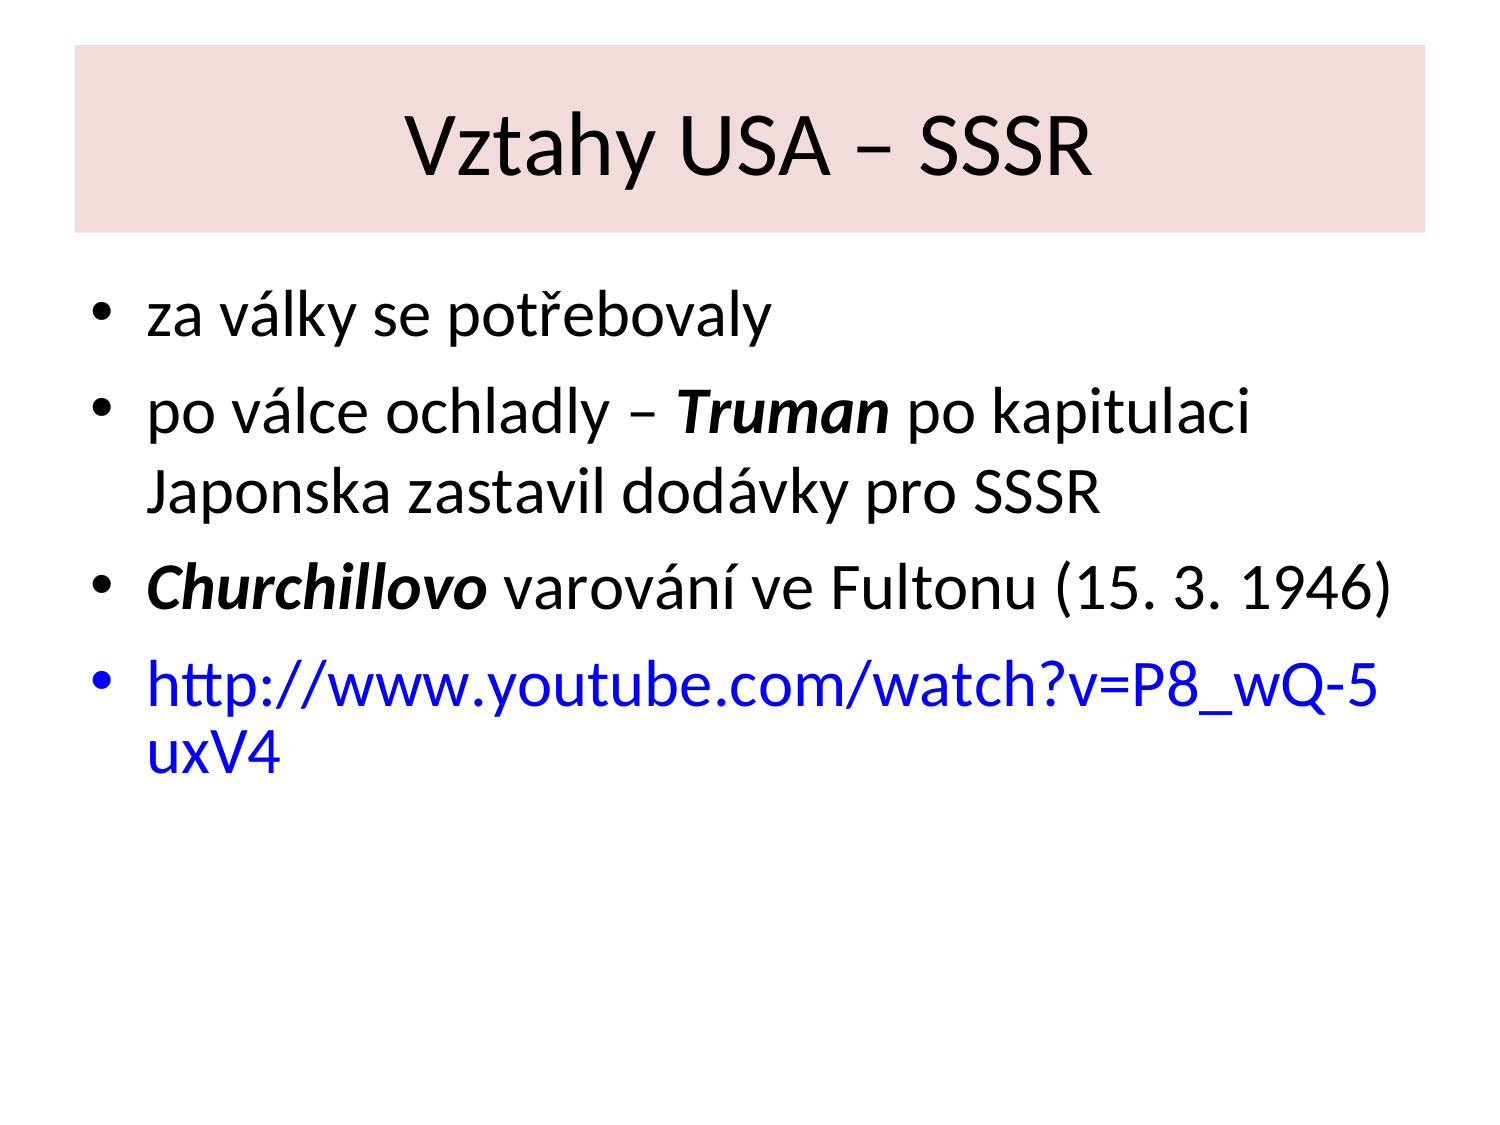

# Vztahy USA – SSSR
za války se potřebovaly
po válce ochladly – Truman po kapitulaci Japonska zastavil dodávky pro SSSR
Churchillovo varování ve Fultonu (15. 3. 1946)
http://www.youtube.com/watch?v=P8_wQ-5uxV4